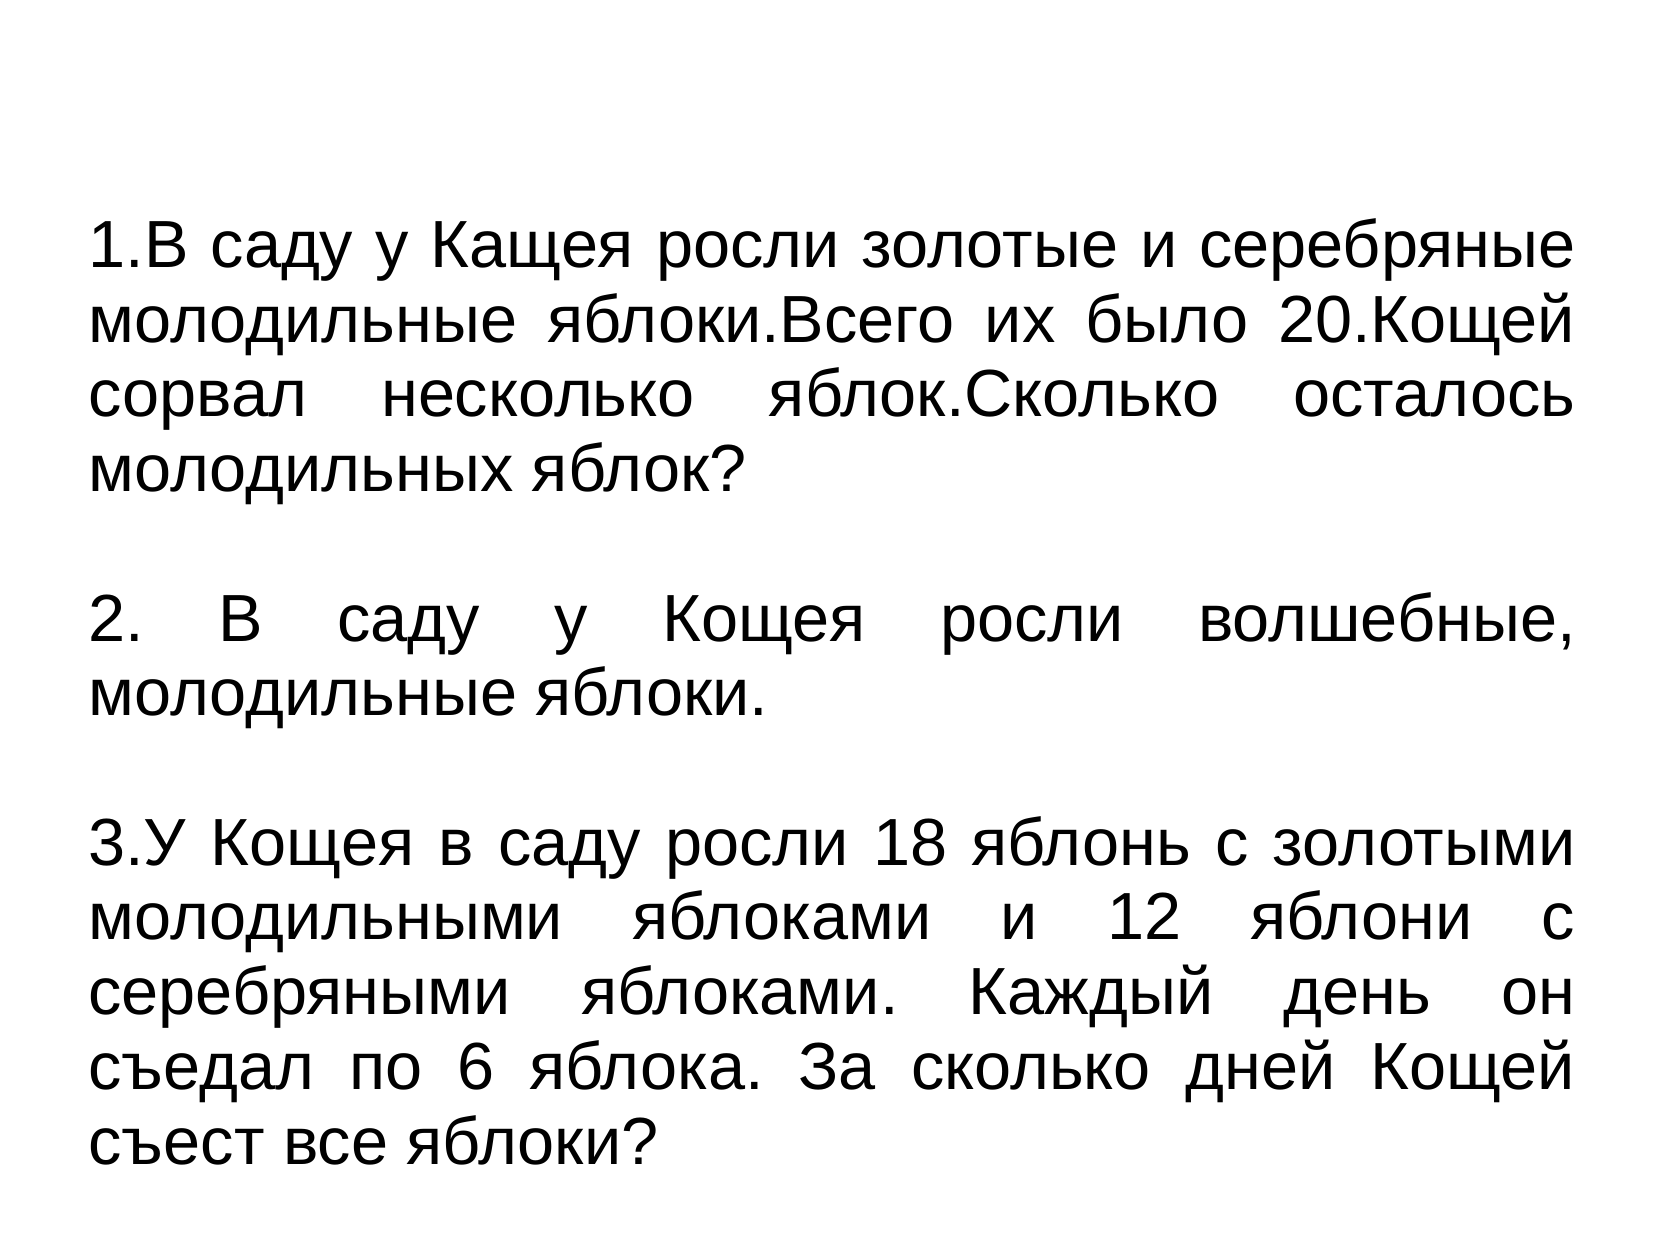

# 1.В саду у Кащея росли золотые и серебряные молодильные яблоки.Всего их было 20.Кощей сорвал несколько яблок.Сколько осталось молодильных яблок?
2. В саду у Кощея росли волшебные, молодильные яблоки.
3.У Кощея в саду росли 18 яблонь с золотыми молодильными яблоками и 12 яблони с серебряными яблоками. Каждый день он съедал по 6 яблока. За сколько дней Кощей съест все яблоки?